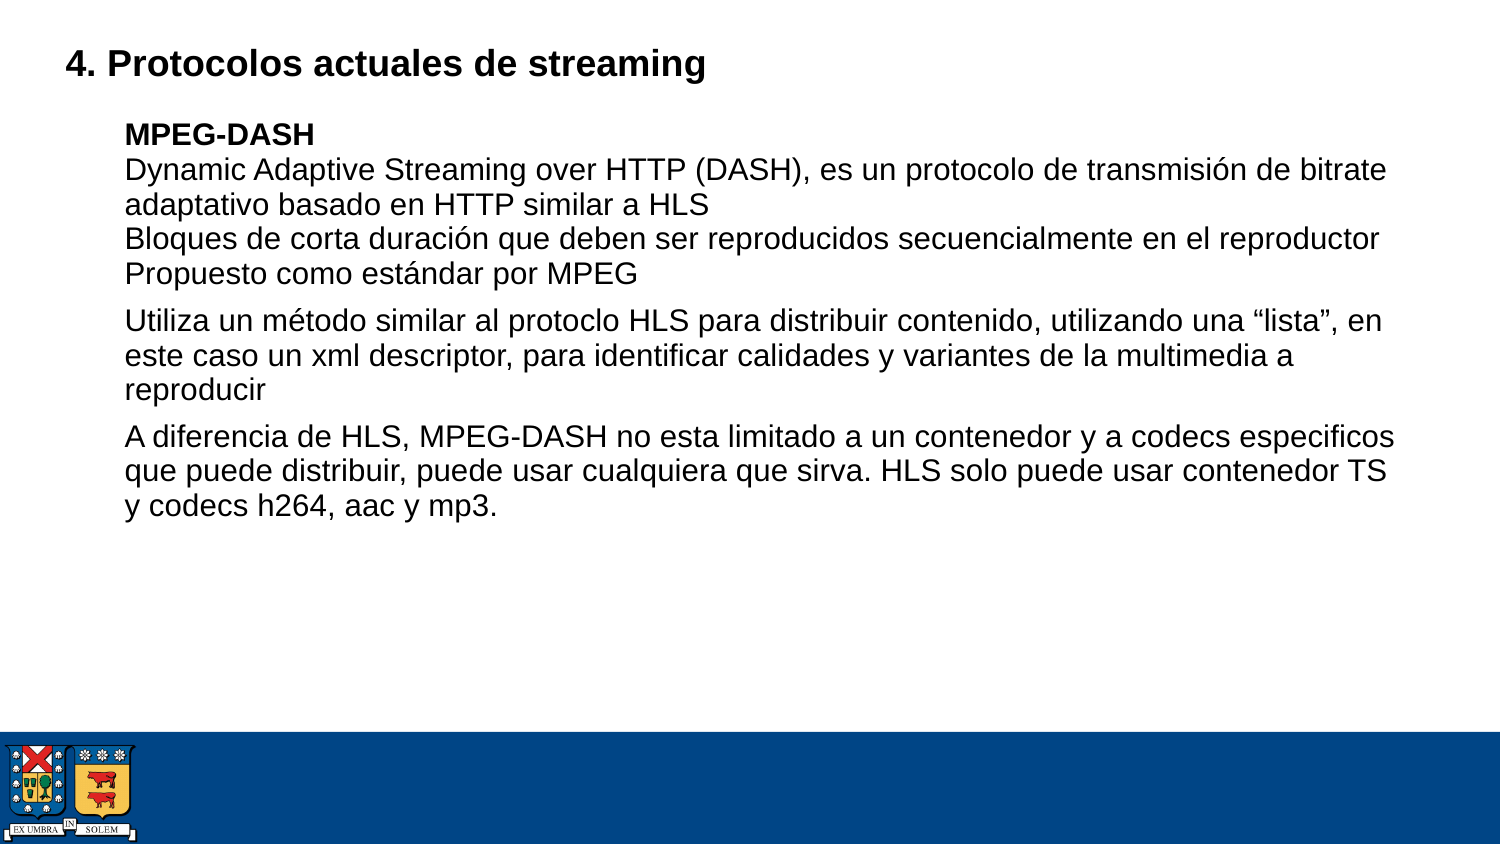

4. Protocolos actuales de streaming
MPEG-DASH
Dynamic Adaptive Streaming over HTTP (DASH), es un protocolo de transmisión de bitrate adaptativo basado en HTTP similar a HLS
Bloques de corta duración que deben ser reproducidos secuencialmente en el reproductor
Propuesto como estándar por MPEG
Utiliza un método similar al protoclo HLS para distribuir contenido, utilizando una “lista”, en este caso un xml descriptor, para identificar calidades y variantes de la multimedia a reproducir
A diferencia de HLS, MPEG-DASH no esta limitado a un contenedor y a codecs especificos que puede distribuir, puede usar cualquiera que sirva. HLS solo puede usar contenedor TS y codecs h264, aac y mp3.